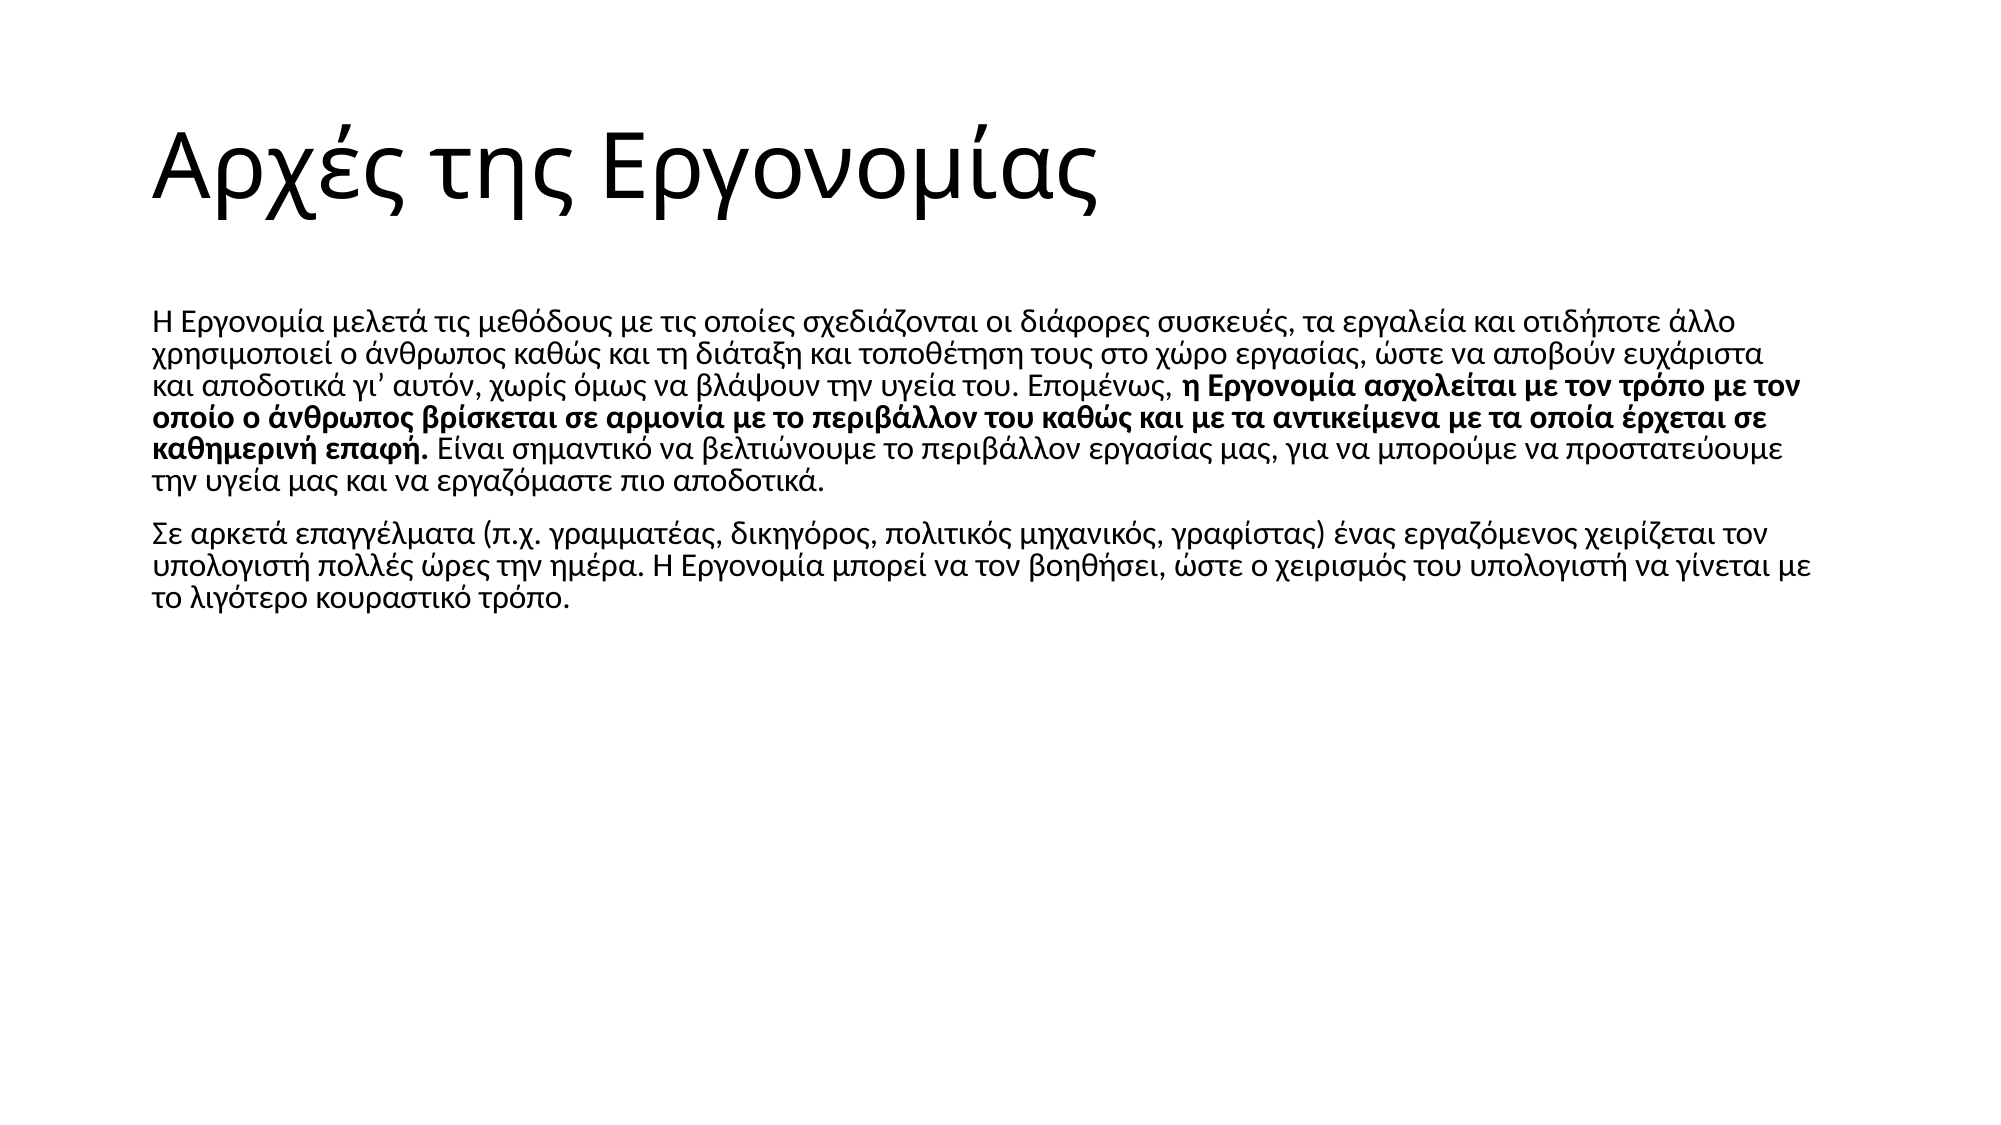

# Αρχές της Εργονομίας
Η Εργονομία μελετά τις μεθόδους με τις οποίες σχεδιάζονται οι διάφορες συσκευές, τα εργαλεία και οτιδήποτε άλλο χρησιμοποιεί ο άνθρωπος καθώς και τη διάταξη και τοποθέτηση τους στο χώρο εργασίας, ώστε να αποβούν ευχάριστα και αποδοτικά γι’ αυτόν, χωρίς όμως να βλάψουν την υγεία του. Επομένως, η Εργονομία ασχολείται με τον τρόπο με τον οποίο ο άνθρωπος βρίσκεται σε αρμονία με το περιβάλλον του καθώς και με τα αντικείμενα με τα οποία έρχεται σε καθημερινή επαφή. Είναι σημαντικό να βελτιώνουμε το περιβάλλον εργασίας μας, για να μπορούμε να προστατεύουμε την υγεία μας και να εργαζόμαστε πιο αποδοτικά.
Σε αρκετά επαγγέλματα (π.χ. γραμματέας, δικηγόρος, πολιτικός μηχανικός, γραφίστας) ένας εργαζόμενος χειρίζεται τον υπολογιστή πολλές ώρες την ημέρα. Η Εργονομία μπορεί να τον βοηθήσει, ώστε ο χειρισμός του υπολογιστή να γίνεται με το λιγότερο κουραστικό τρόπο.